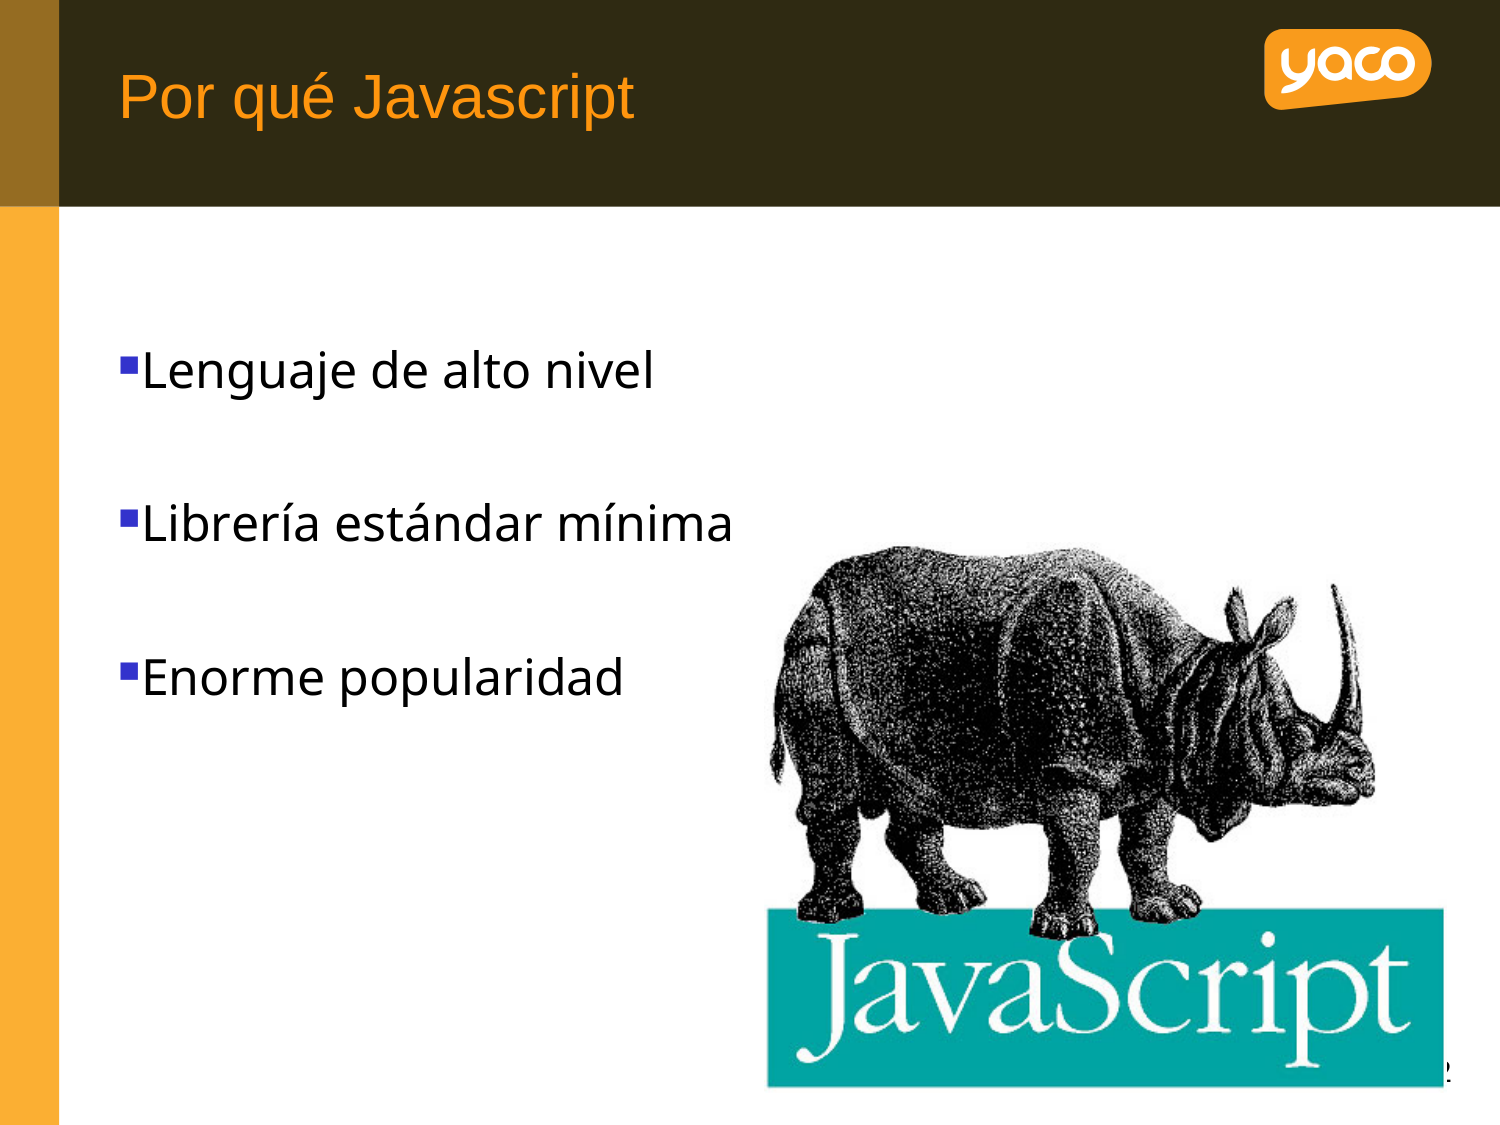

# Por qué Javascript
Lenguaje de alto nivel
Librería estándar mínima
Enorme popularidad
2